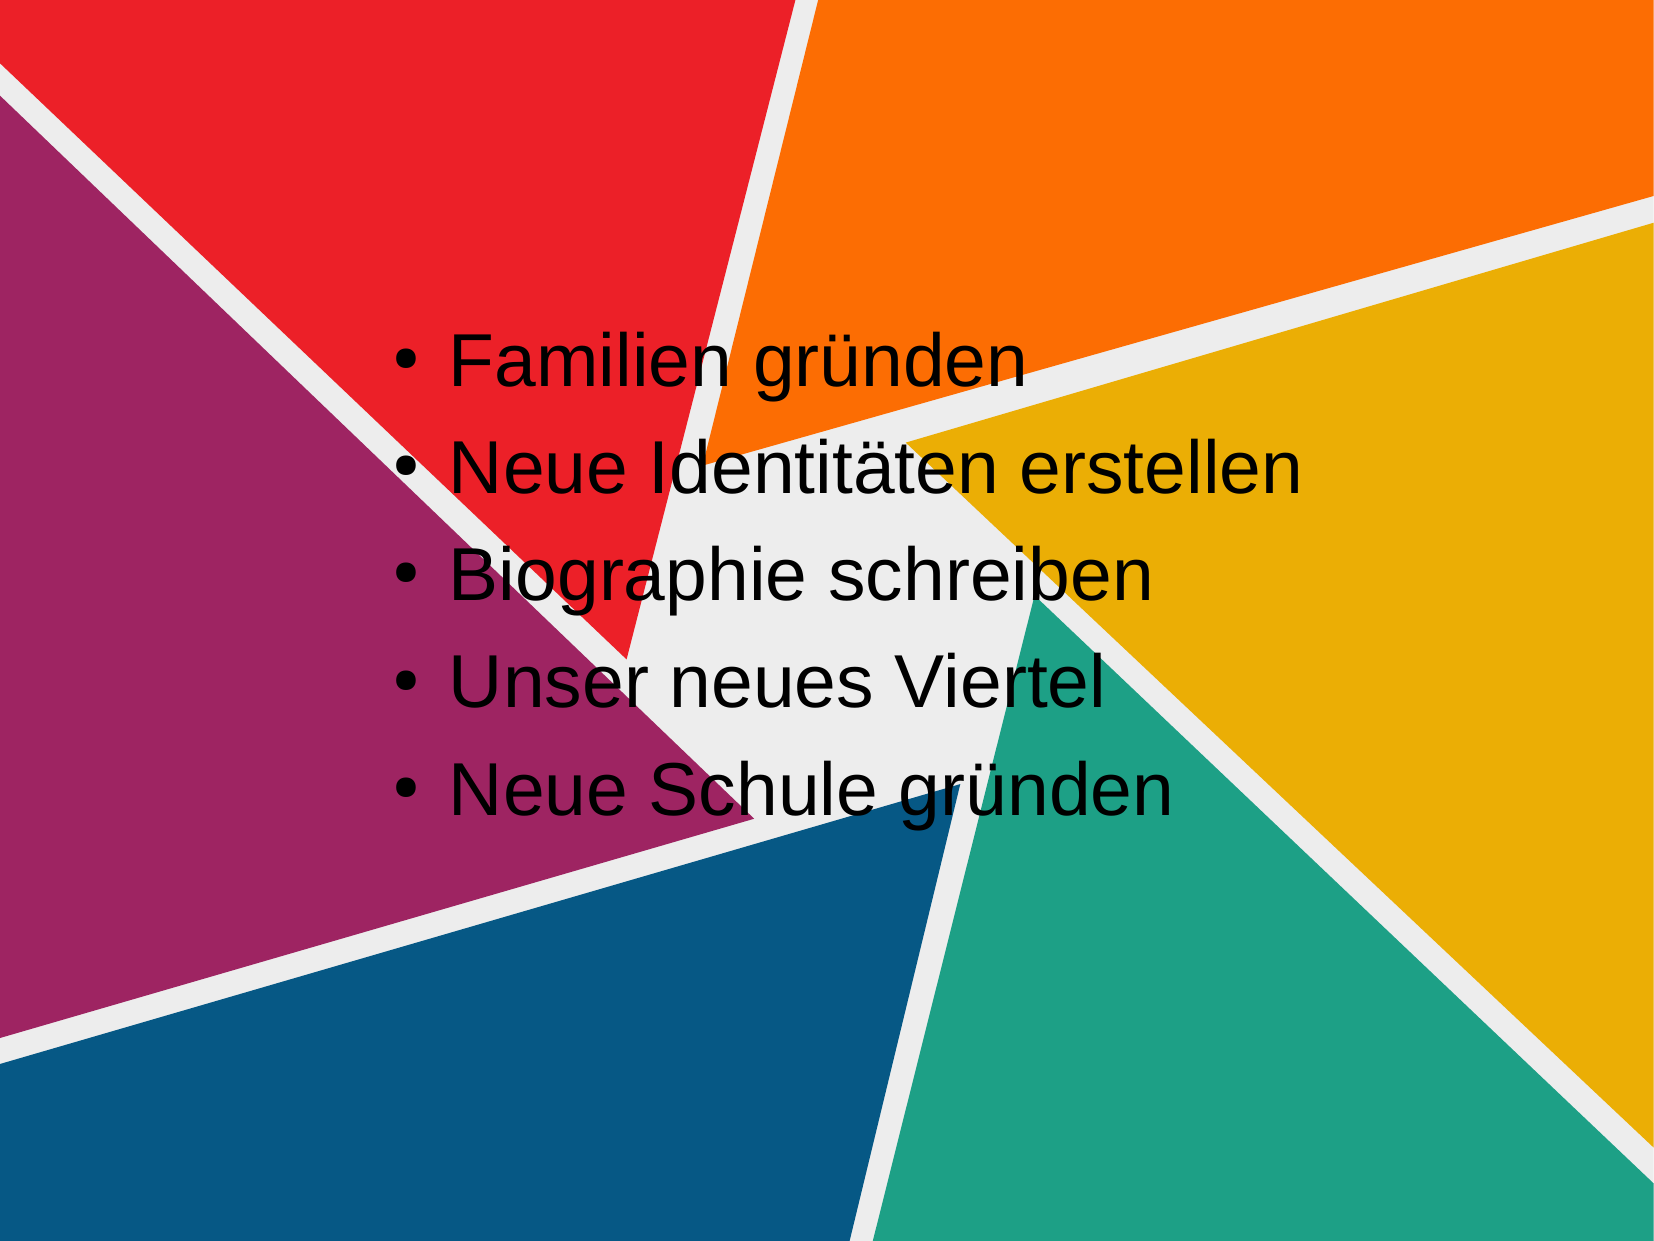

Familien gründen
 Neue Identitäten erstellen
 Biographie schreiben
 Unser neues Viertel
 Neue Schule gründen